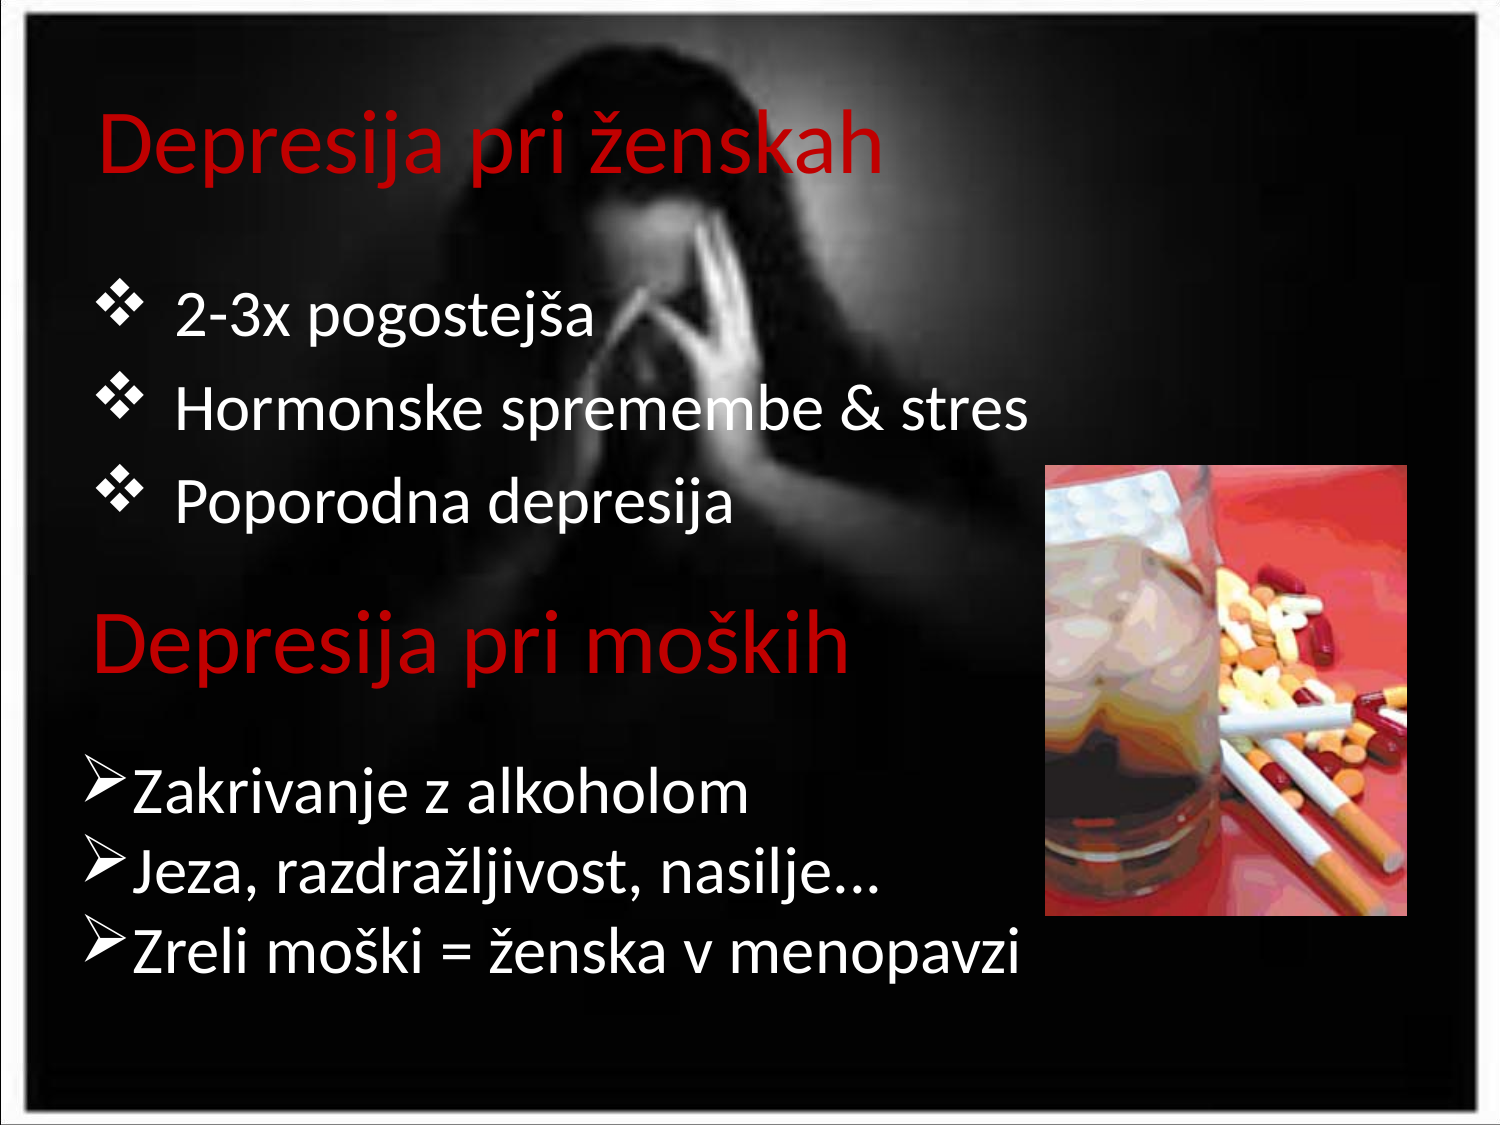

# Depresija pri ženskah
2-3x pogostejša
Hormonske spremembe & stres
Poporodna depresija
Depresija pri moških
Zakrivanje z alkoholom
Jeza, razdražljivost, nasilje...
Zreli moški = ženska v menopavzi